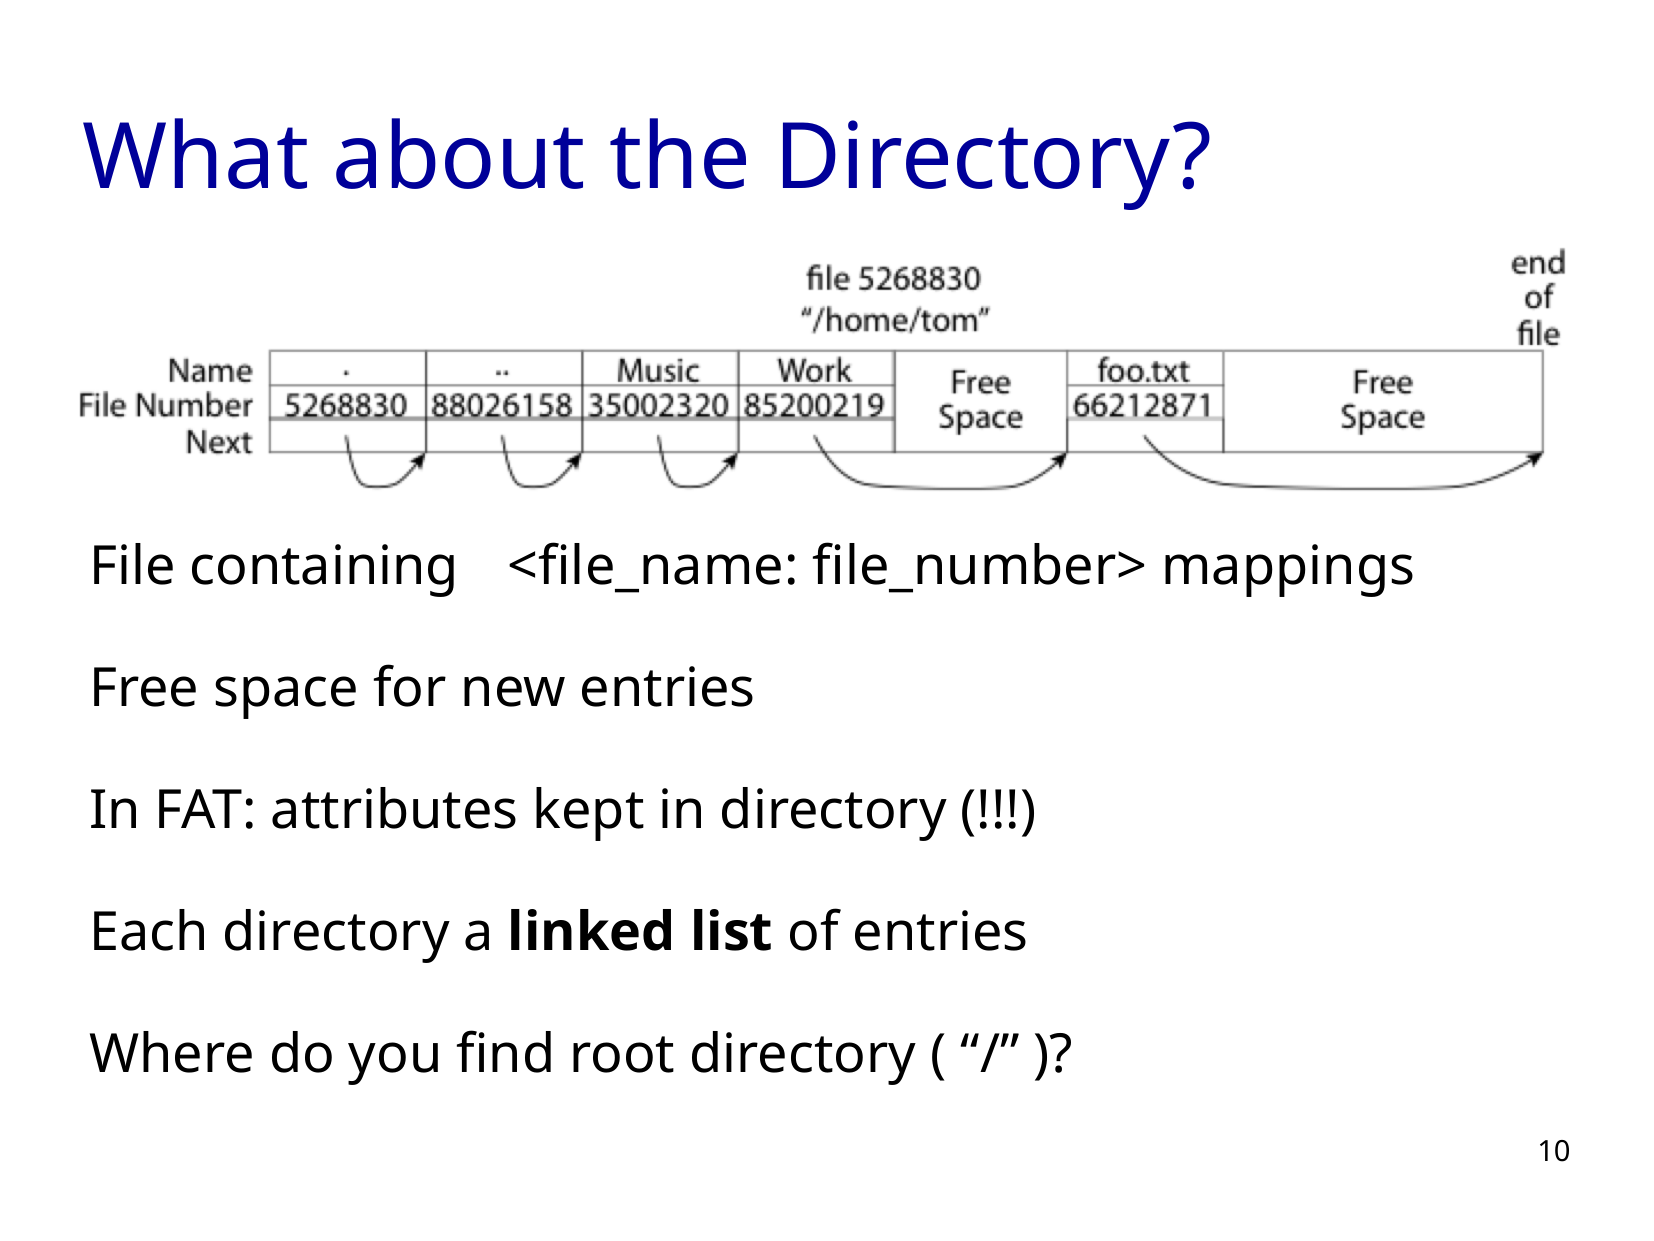

# What about the Directory?
File containing 							<file_name: file_number> mappings
Free space for new entries
In FAT: attributes kept in directory (!!!)
Each directory a linked list of entries
Where do you find root directory ( “/” )?
10